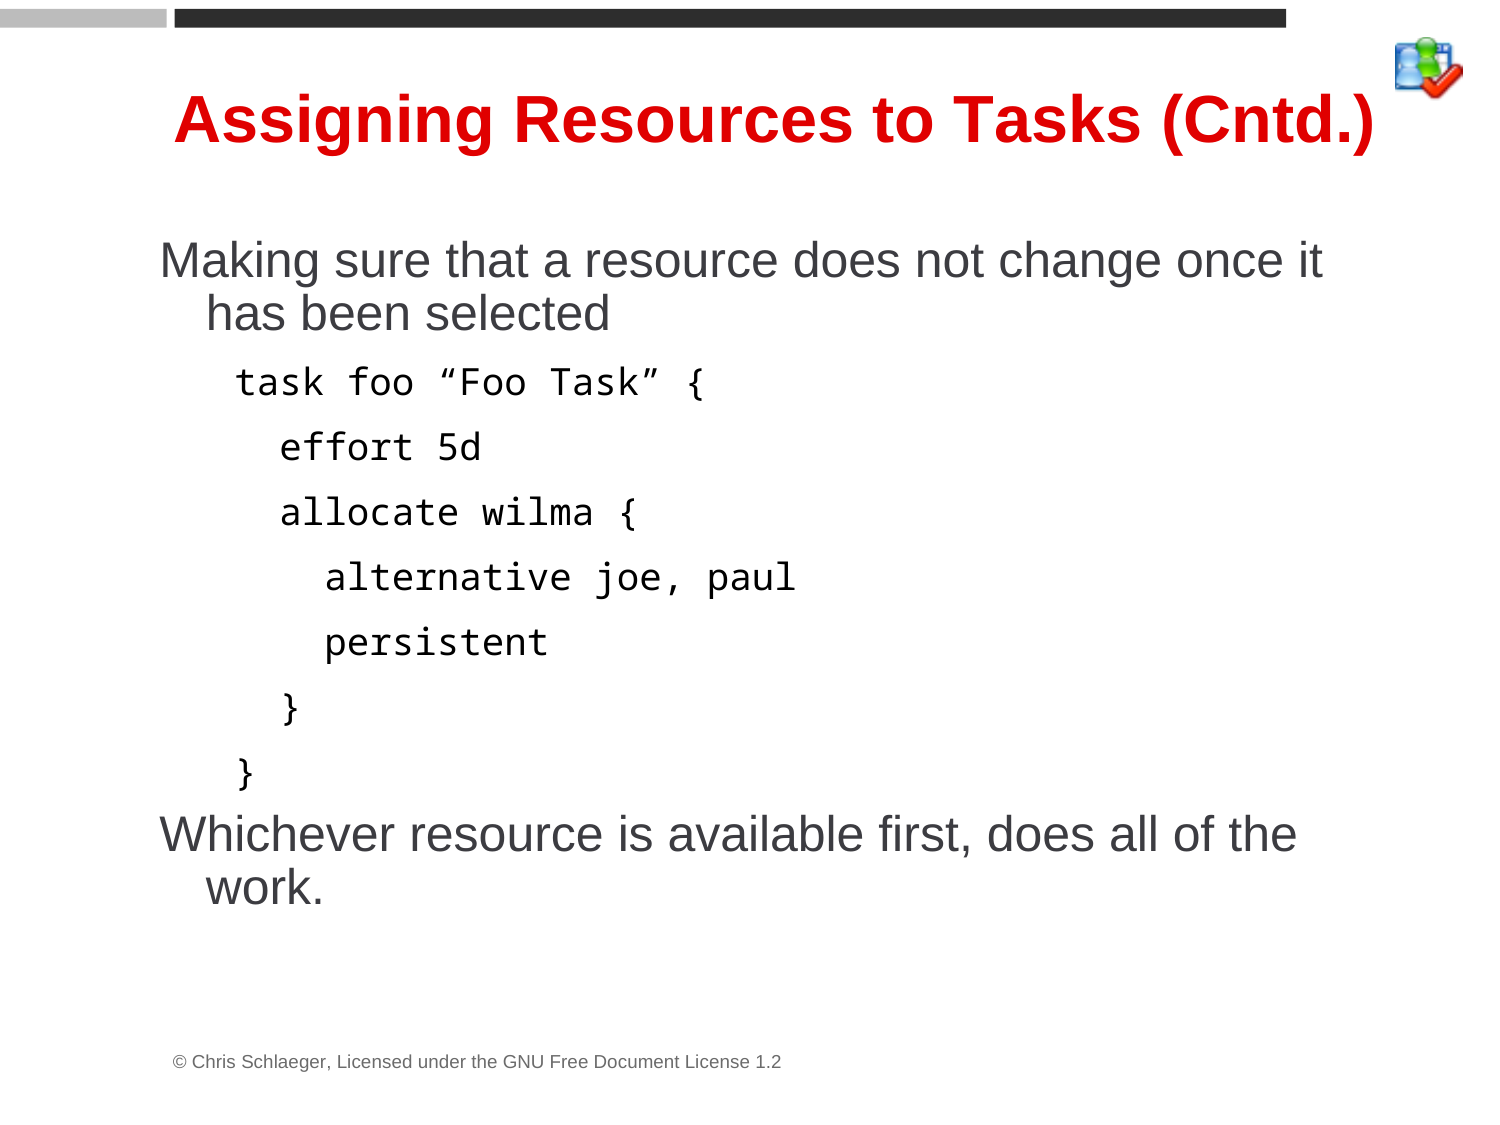

# Assigning Resources to Tasks (Cntd.)
Making sure that a resource does not change once it has been selected
task foo “Foo Task” {
 effort 5d
 allocate wilma {
 alternative joe, paul
 persistent
 }
}
Whichever resource is available first, does all of the work.